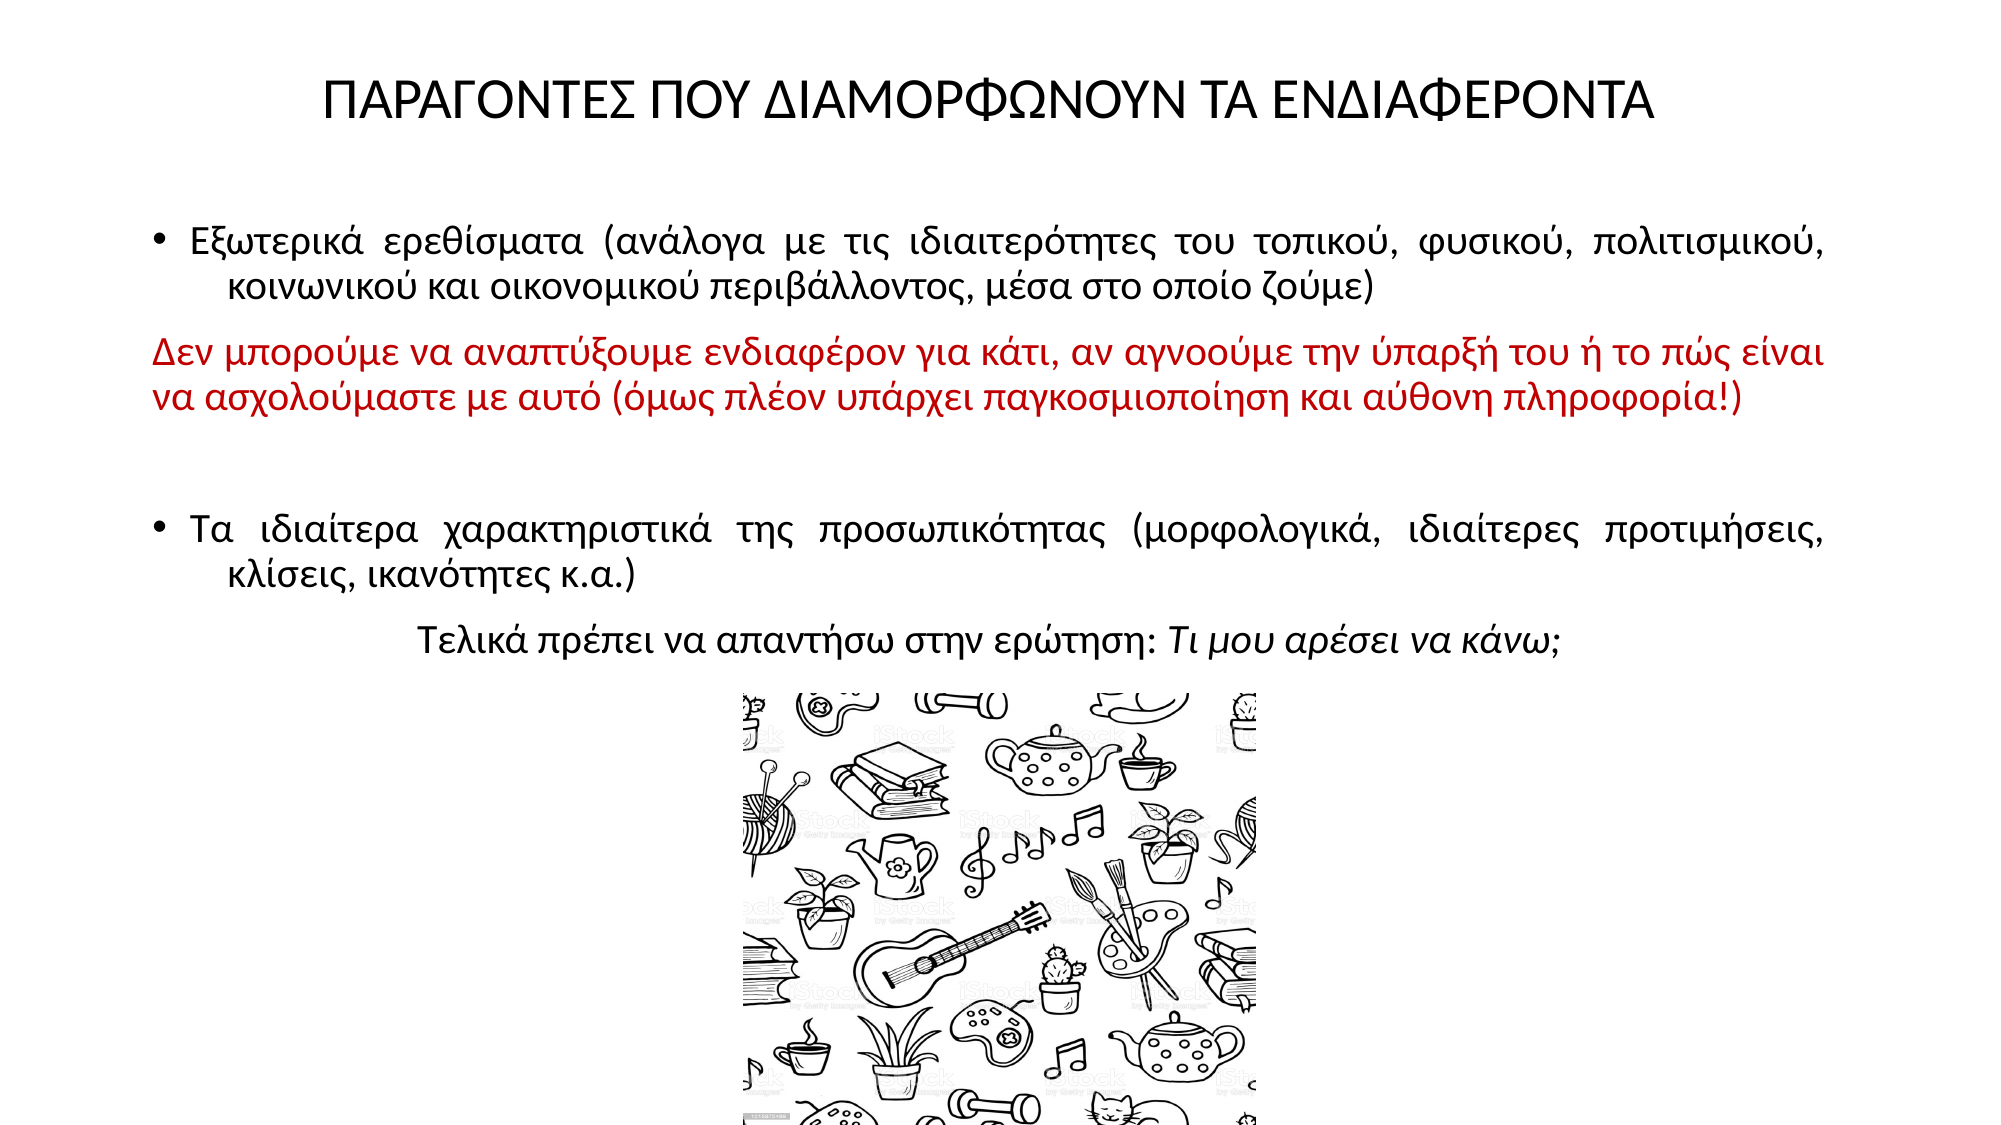

# ΠΑΡΑΓΟΝΤΕΣ ΠΟΥ ΔΙΑΜΟΡΦΩΝΟΥΝ ΤΑ ΕΝΔΙΑΦΕΡΟΝΤΑ
Εξωτερικά ερεθίσματα (ανάλογα με τις ιδιαιτερότητες του τοπικού, φυσικού, πολιτισμικού, κοινωνικού και οικονομικού περιβάλλοντος, μέσα στο οποίο ζούμε)
Δεν μπορούμε να αναπτύξουμε ενδιαφέρον για κάτι, αν αγνοούμε την ύπαρξή του ή το πώς είναι να ασχολούμαστε με αυτό (όμως πλέον υπάρχει παγκοσμιοποίηση και αύθονη πληροφορία!)
Τα ιδιαίτερα χαρακτηριστικά της προσωπικότητας (μορφολογικά, ιδιαίτερες προτιμήσεις, κλίσεις, ικανότητες κ.α.)
Τελικά πρέπει να απαντήσω στην ερώτηση: Τι μου αρέσει να κάνω;